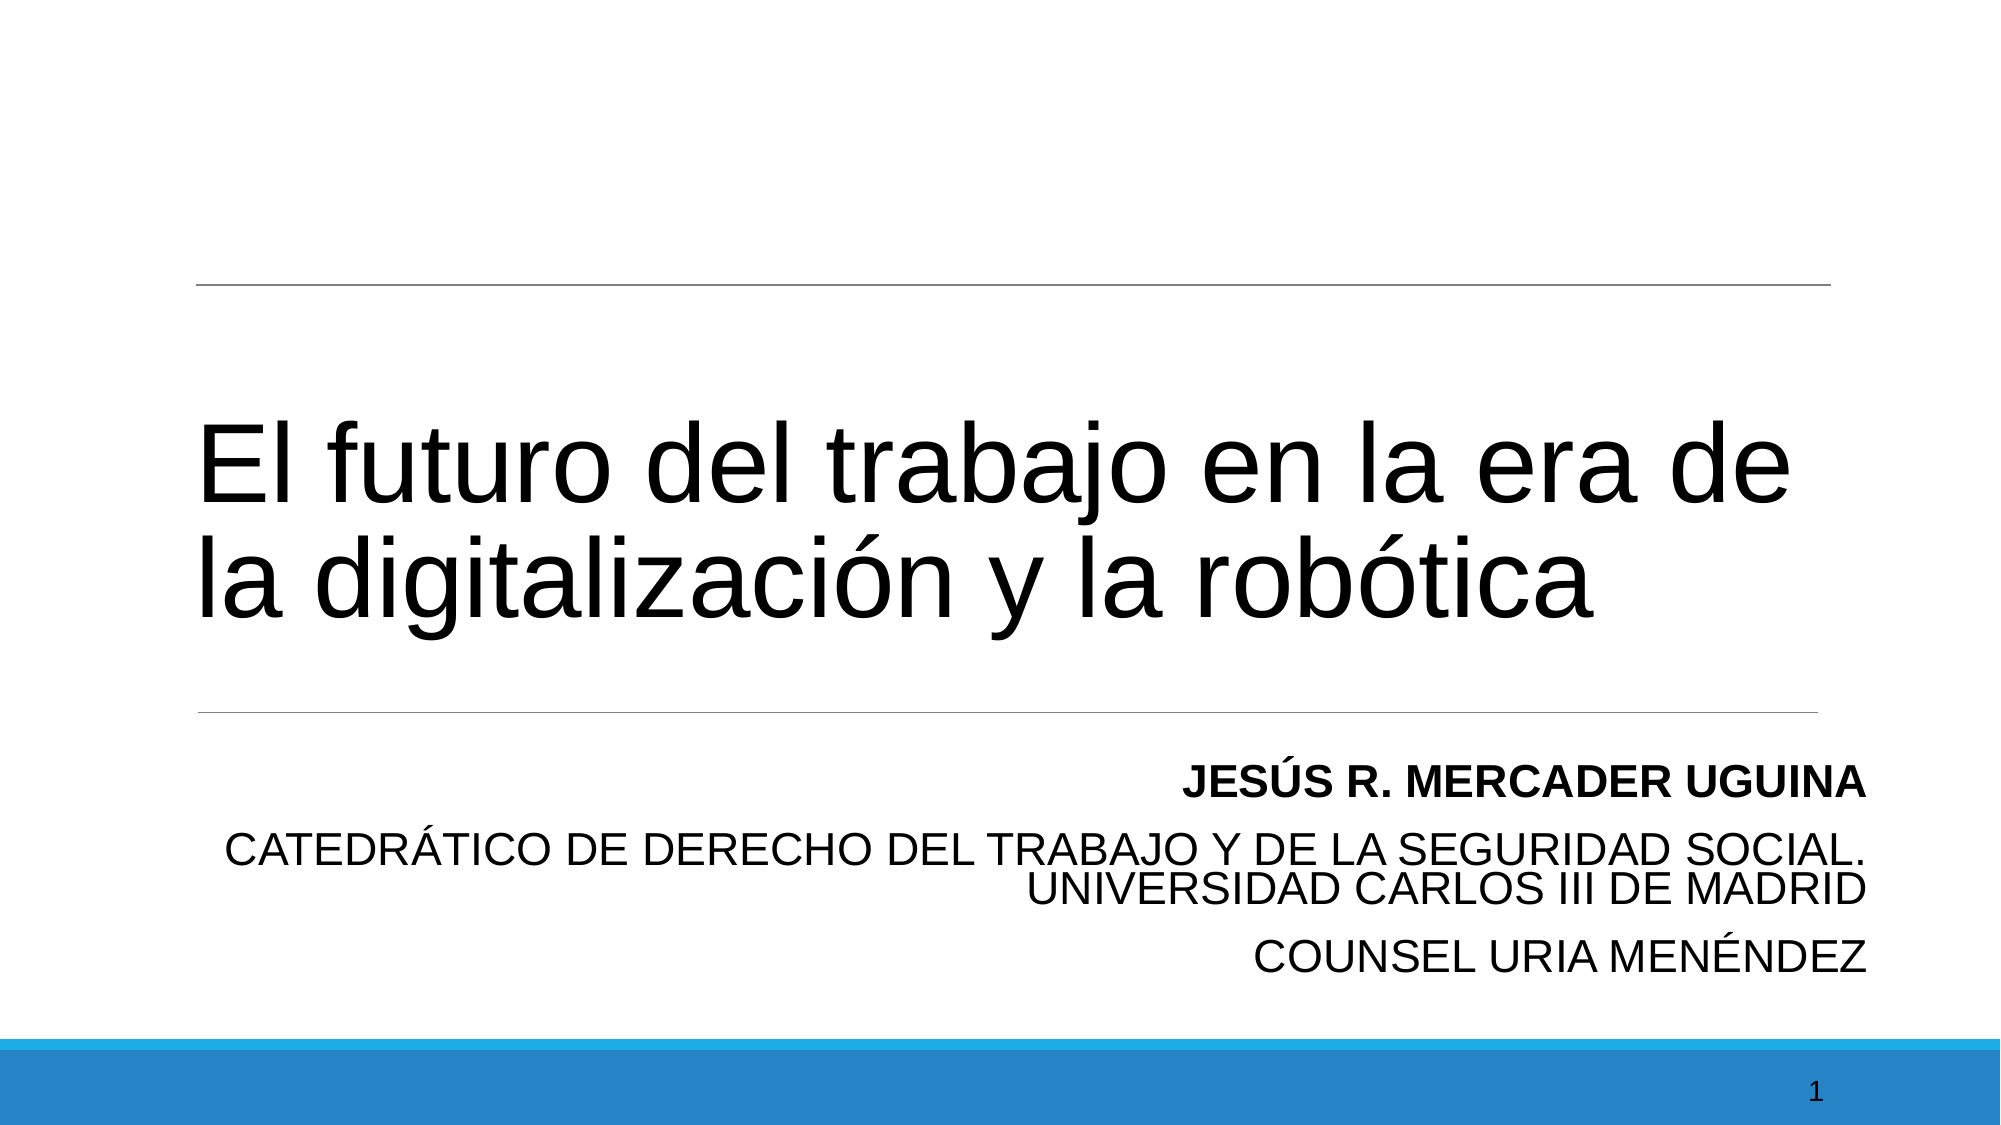

# El futuro del trabajo en la era de la digitalización y la robótica
JESÚS R. MERCADER UGUINA
CATEDRÁTICO DE DERECHO DEL TRABAJO Y DE LA SEGURIDAD SOCIAL. UNIVERSIDAD CARLOS III DE MADRID
COUNSEL URIA MENÉNDEZ